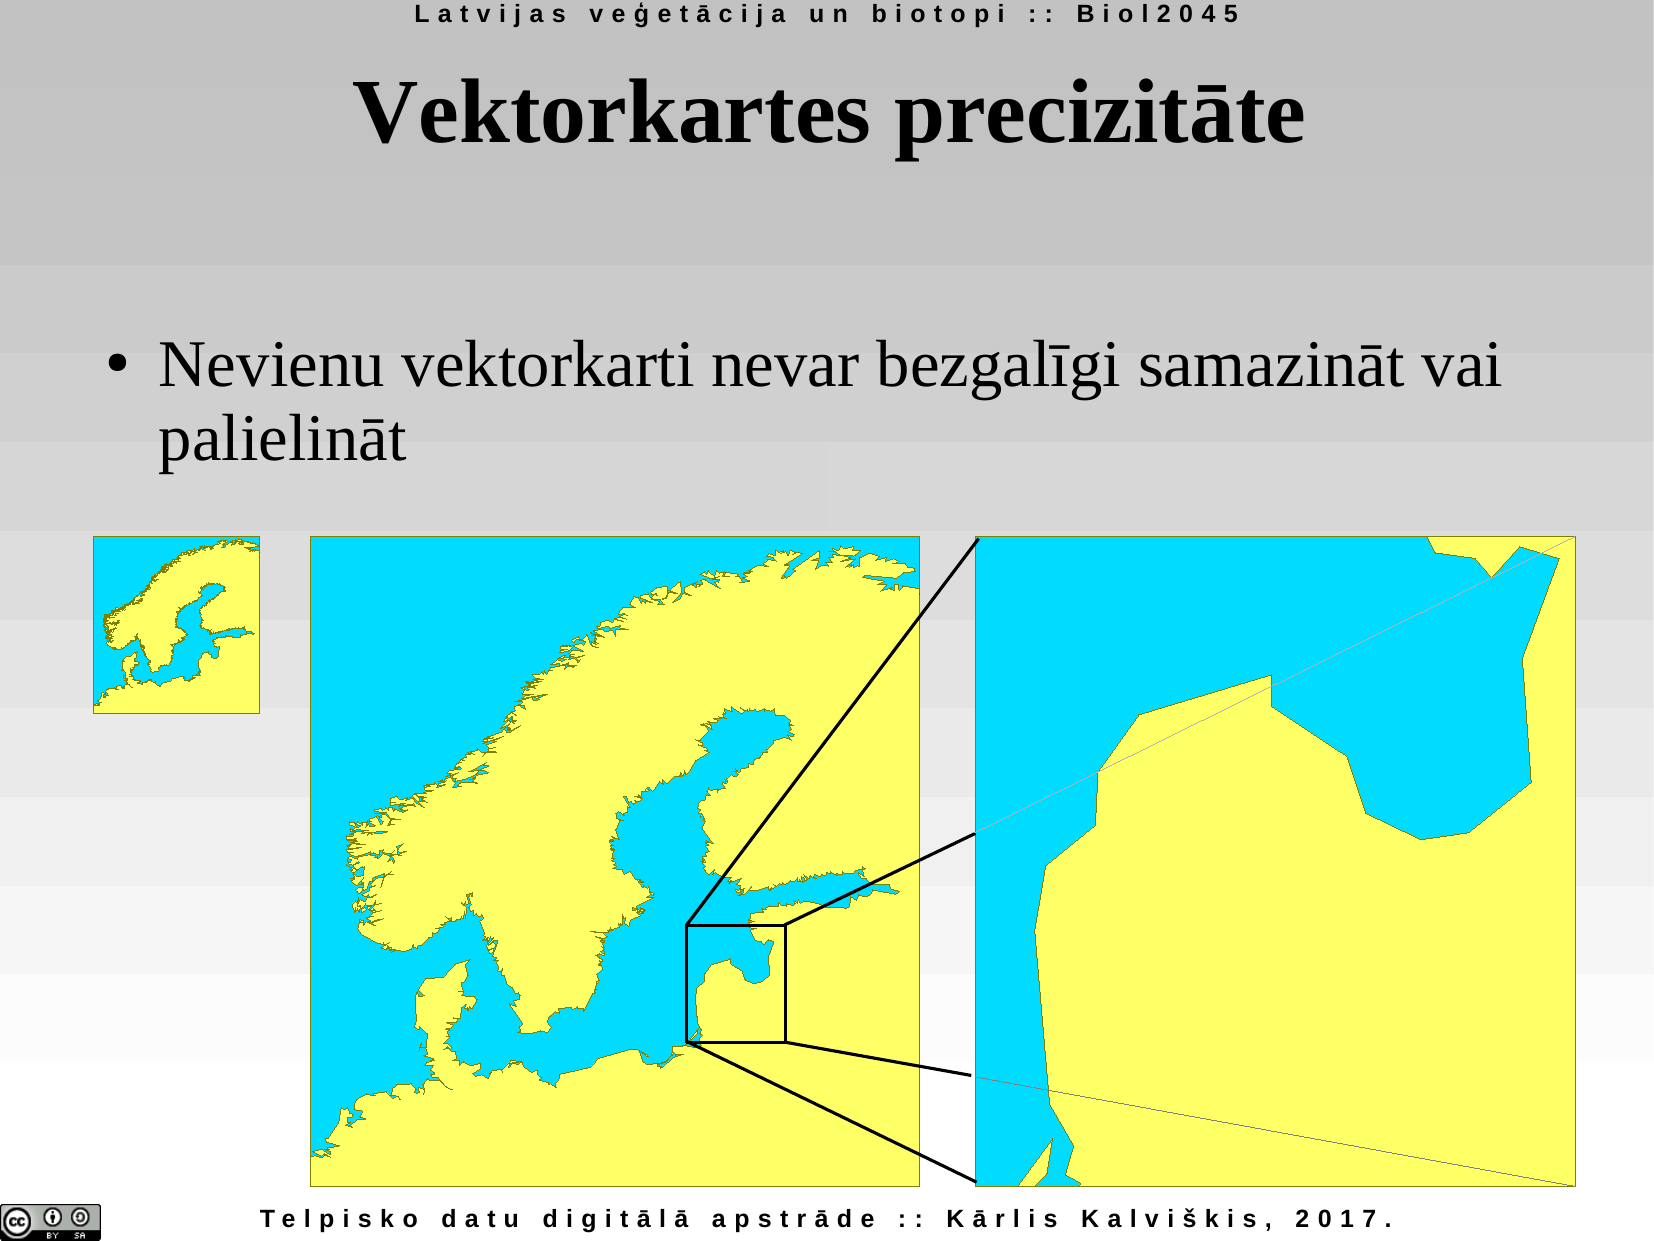

Vektorkartes precizitāte
# Nevienu vektorkarti nevar bezgalīgi samazināt vai palielināt